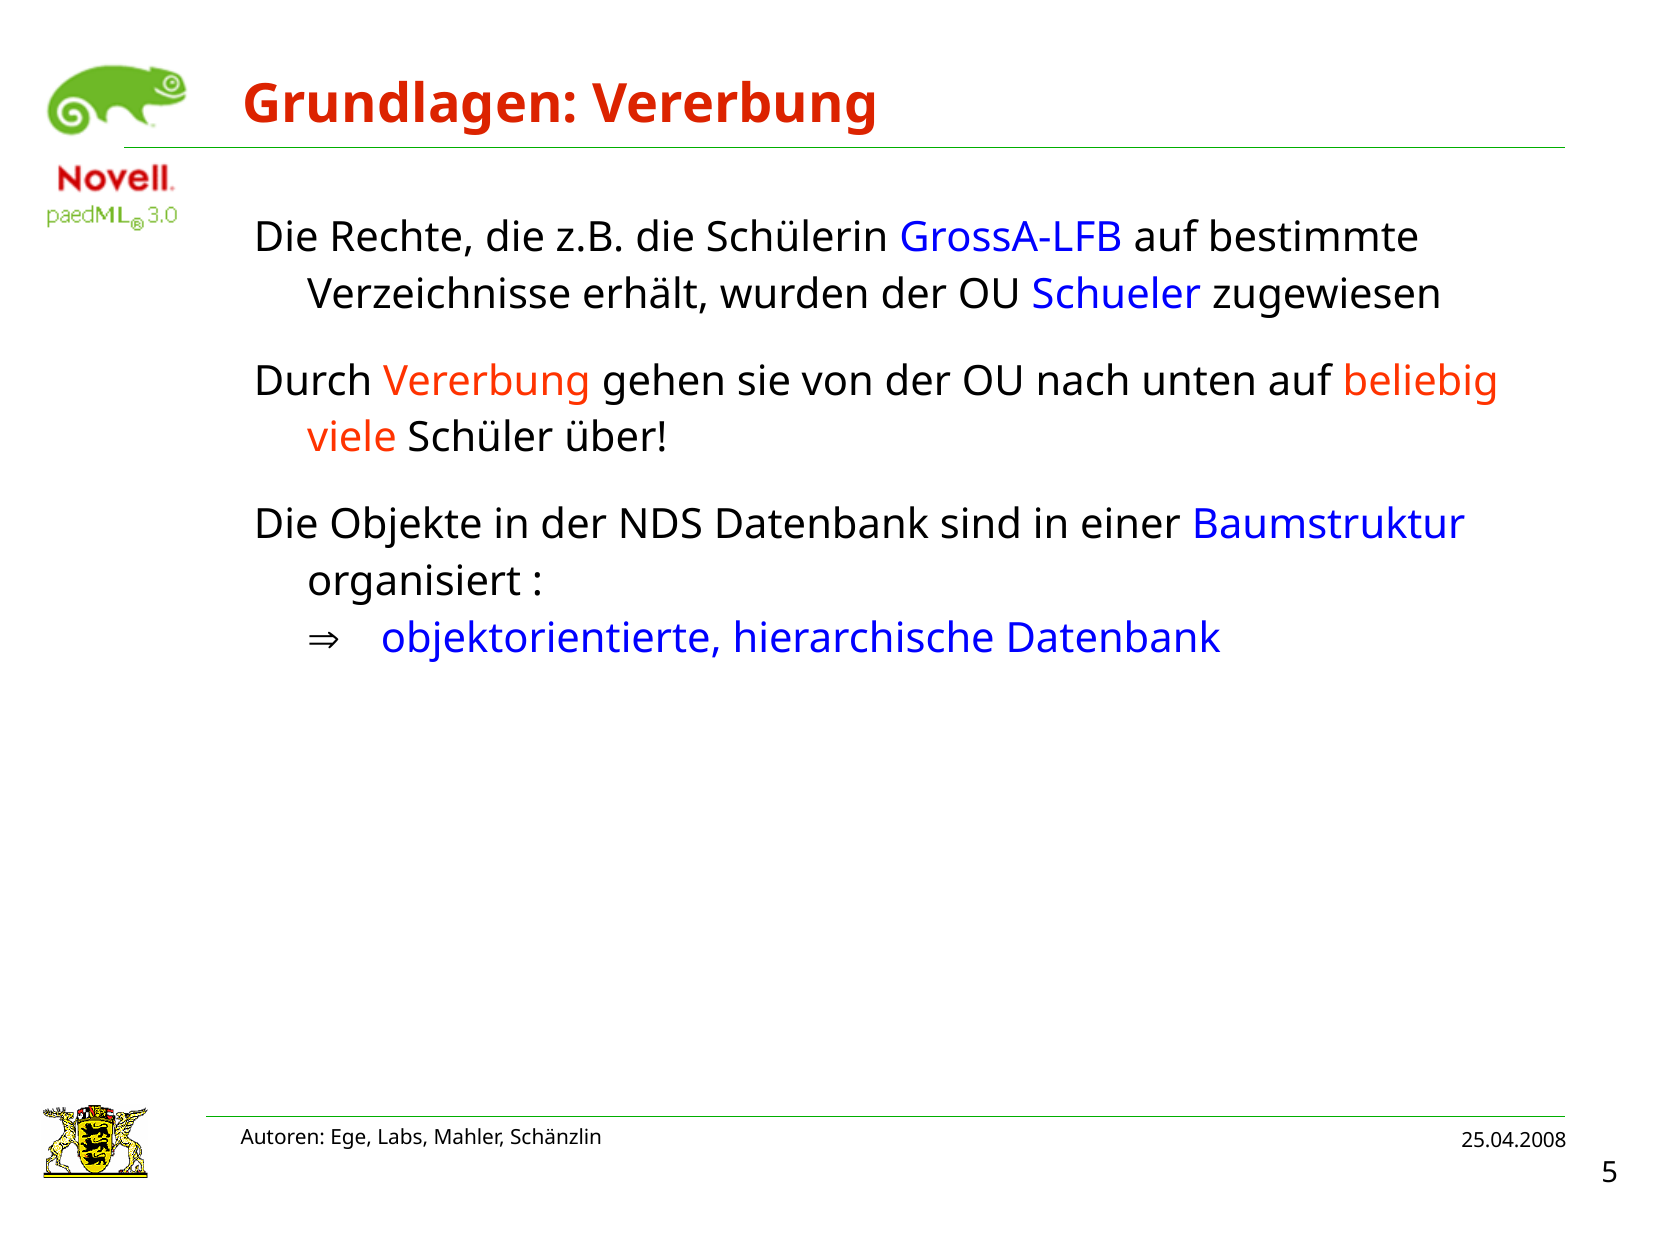

# Grundlagen: Vererbung
Die Rechte, die z.B. die Schülerin GrossA-LFB auf bestimmte Verzeichnisse erhält, wurden der OU Schueler zugewiesen
Durch Vererbung gehen sie von der OU nach unten auf beliebig viele Schüler über!
Die Objekte in der NDS Datenbank sind in einer Baumstruktur organisiert :
	objektorientierte, hierarchische Datenbank
Autoren: Ege, Labs, Mahler, Schänzlin
25.04.2008
5